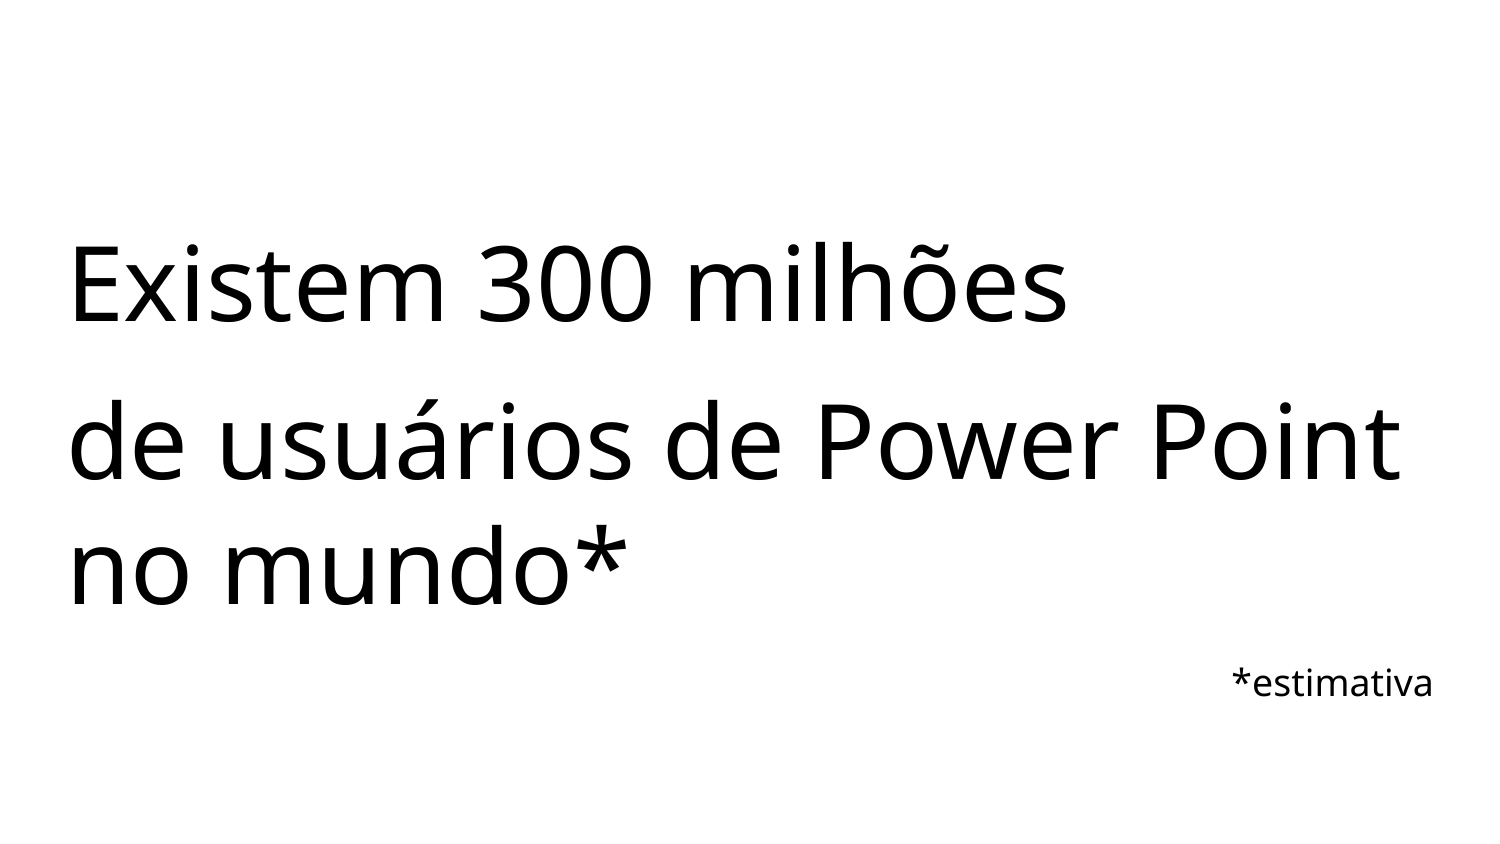

#
Existem 300 milhões
de usuários de Power Point no mundo*
*estimativa